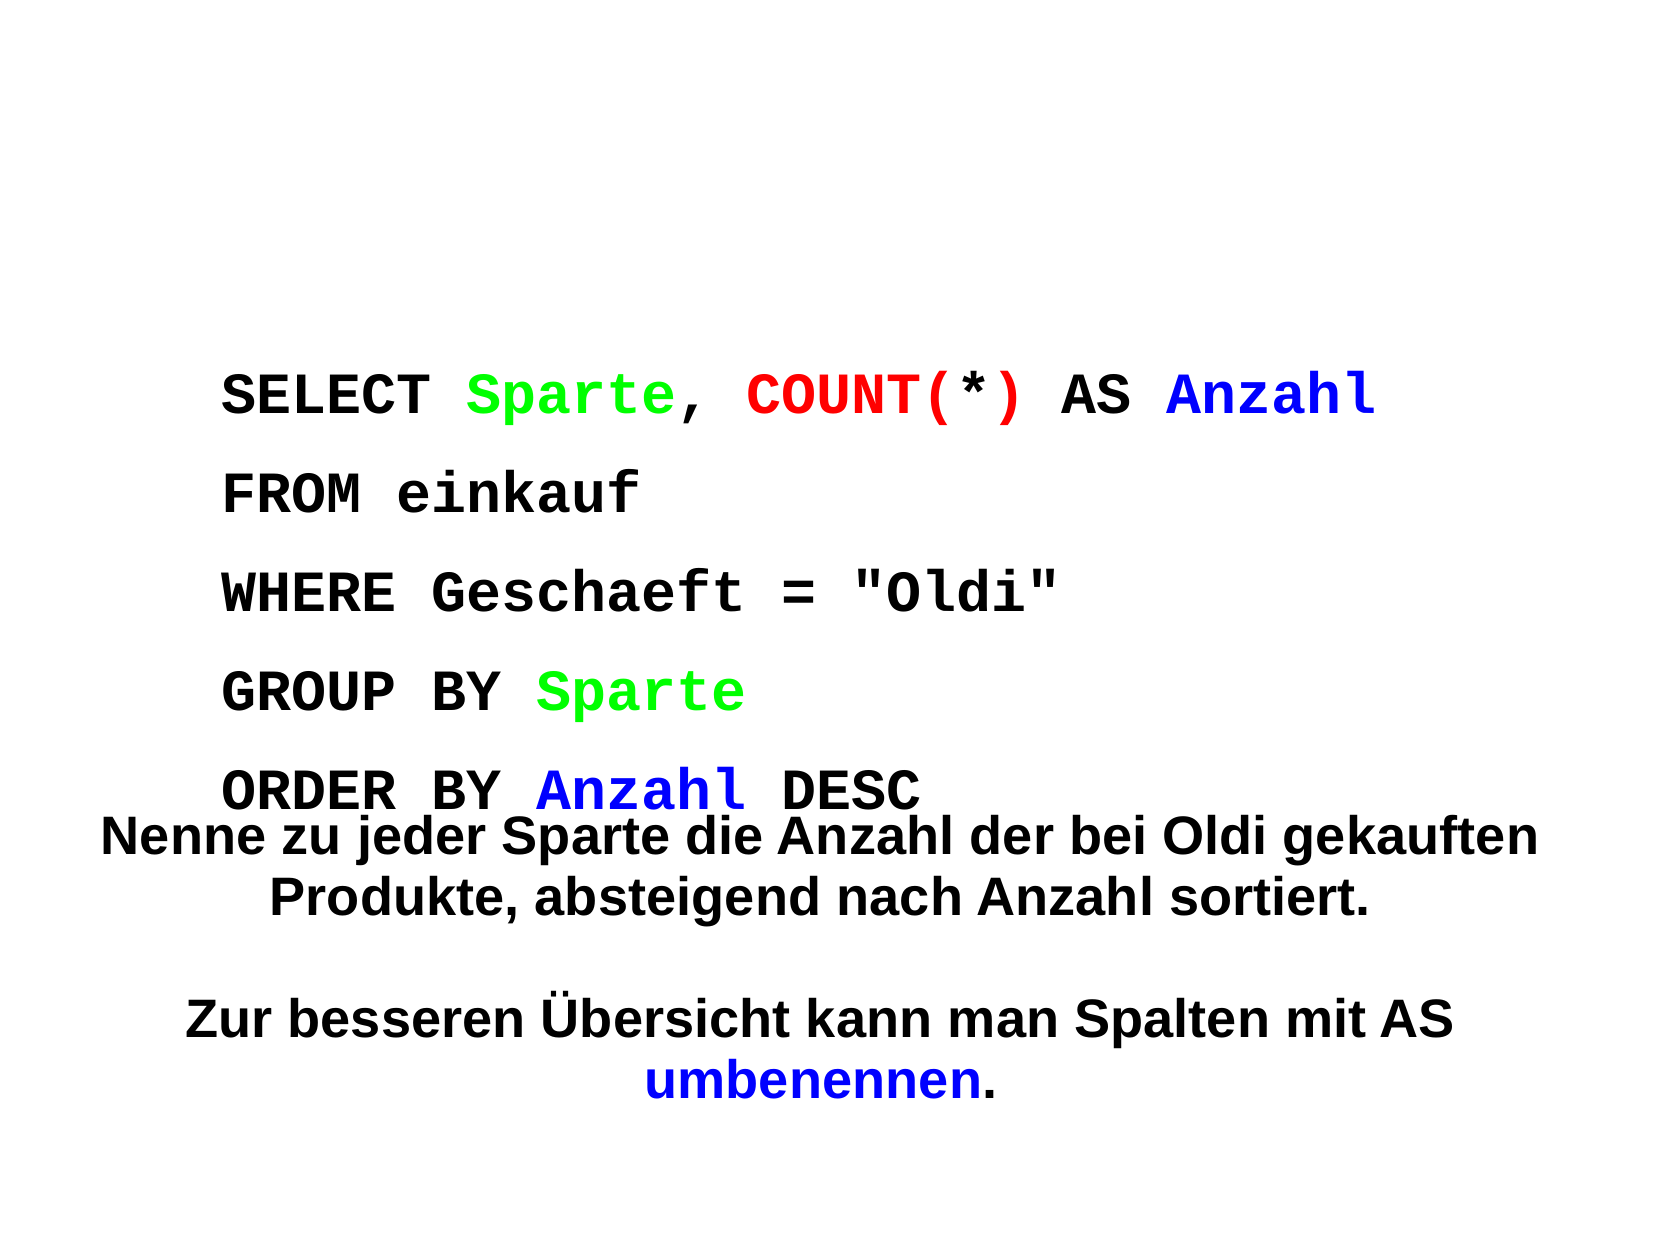

SELECT Sparte, COUNT(*) AS Anzahl
FROM einkauf
WHERE Geschaeft = "Oldi"
GROUP BY Sparte
ORDER BY Anzahl DESC
# Nenne zu jeder Sparte die Anzahl der bei Oldi gekauften Produkte, absteigend nach Anzahl sortiert.
Zur besseren Übersicht kann man Spalten mit AS umbenennen.